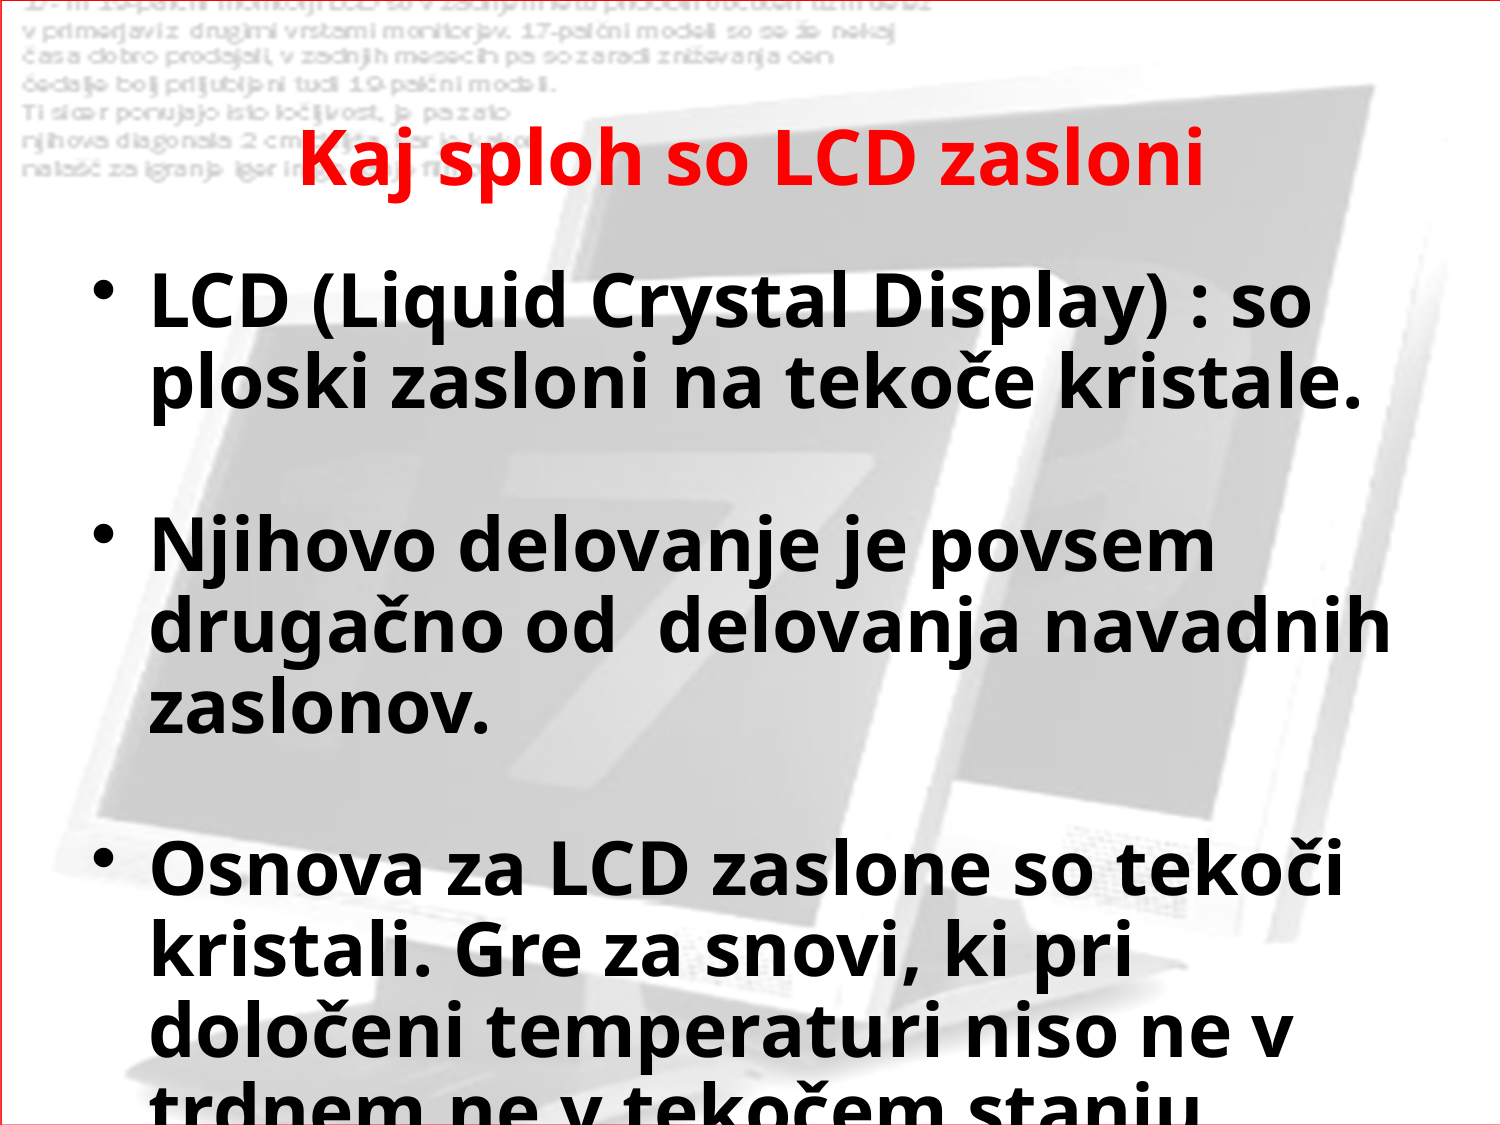

# Kaj sploh so LCD zasloni
LCD (Liquid Crystal Display) : so ploski zasloni na tekoče kristale.
Njihovo delovanje je povsem drugačno od delovanja navadnih zaslonov.
Osnova za LCD zaslone so tekoči kristali. Gre za snovi, ki pri določeni temperaturi niso ne v trdnem ne v tekočem stanju.